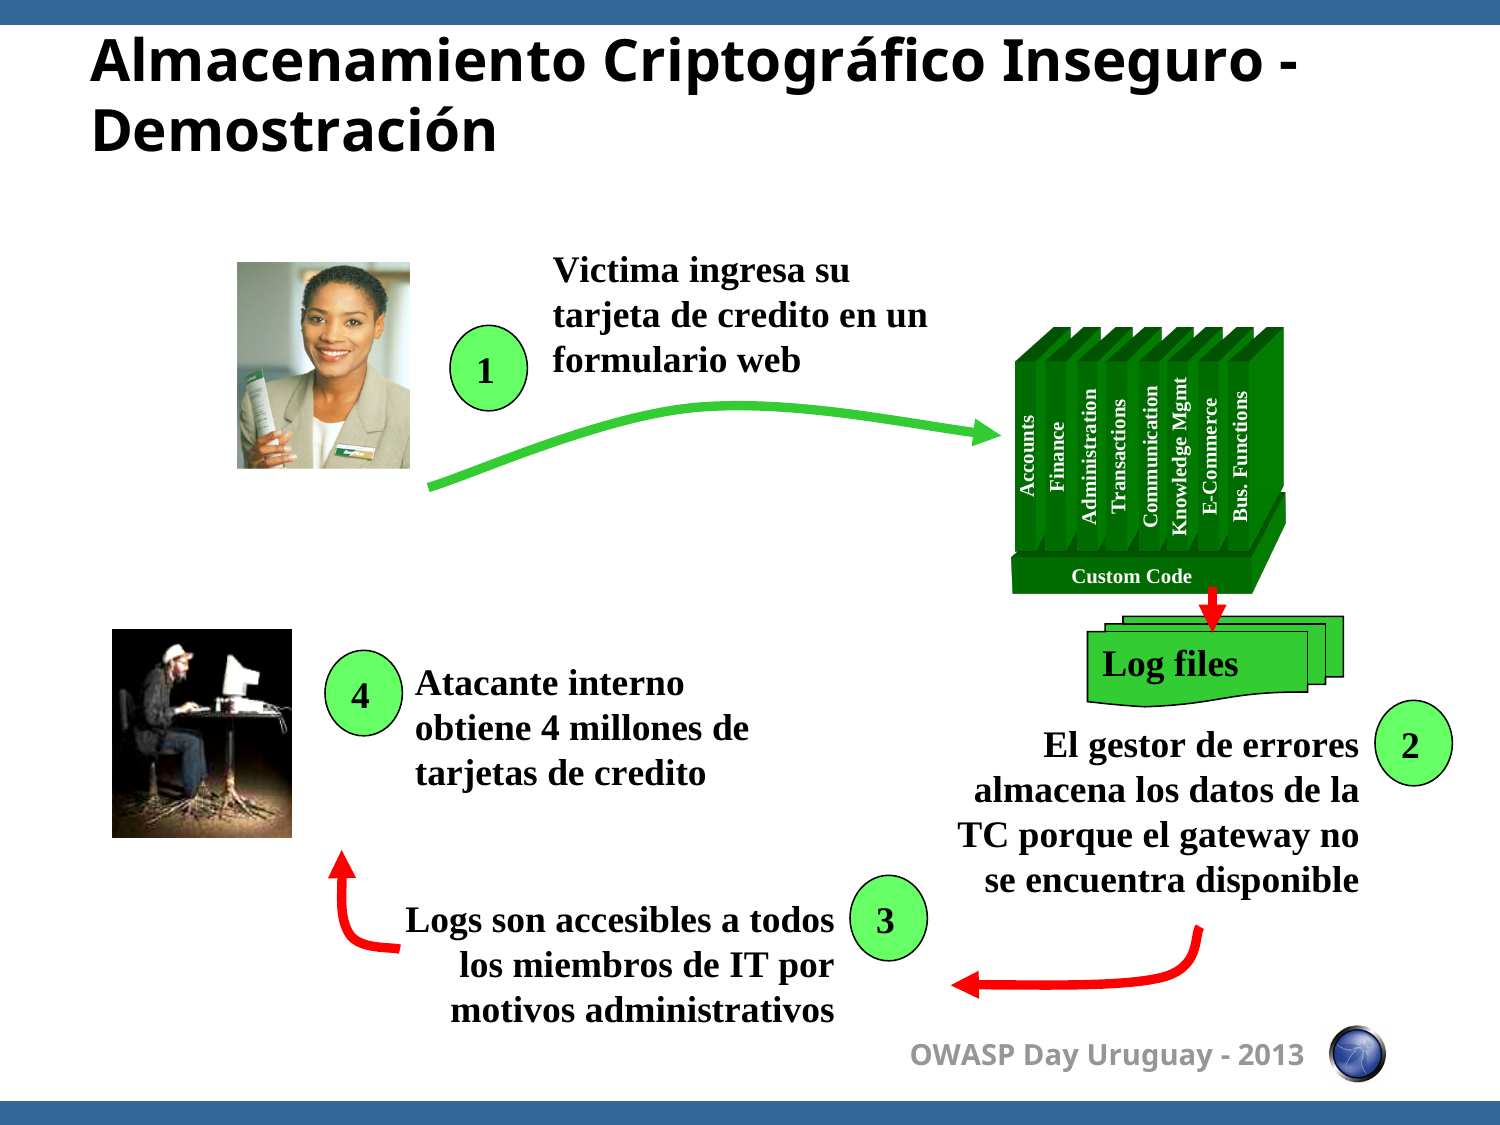

# Almacenamiento Criptográfico Inseguro - Demostración
Victima ingresa su tarjeta de credito en un formulario web
1
Finance
Transactions
Accounts
Administration
Communication
Knowledge Mgmt
E-Commerce
Bus. Functions
Custom Code
Log files
Atacante interno obtiene 4 millones de tarjetas de credito
4
2
El gestor de errores almacena los datos de la TC porque el gateway no se encuentra disponible
3
Logs son accesibles a todos los miembros de IT por motivos administrativos